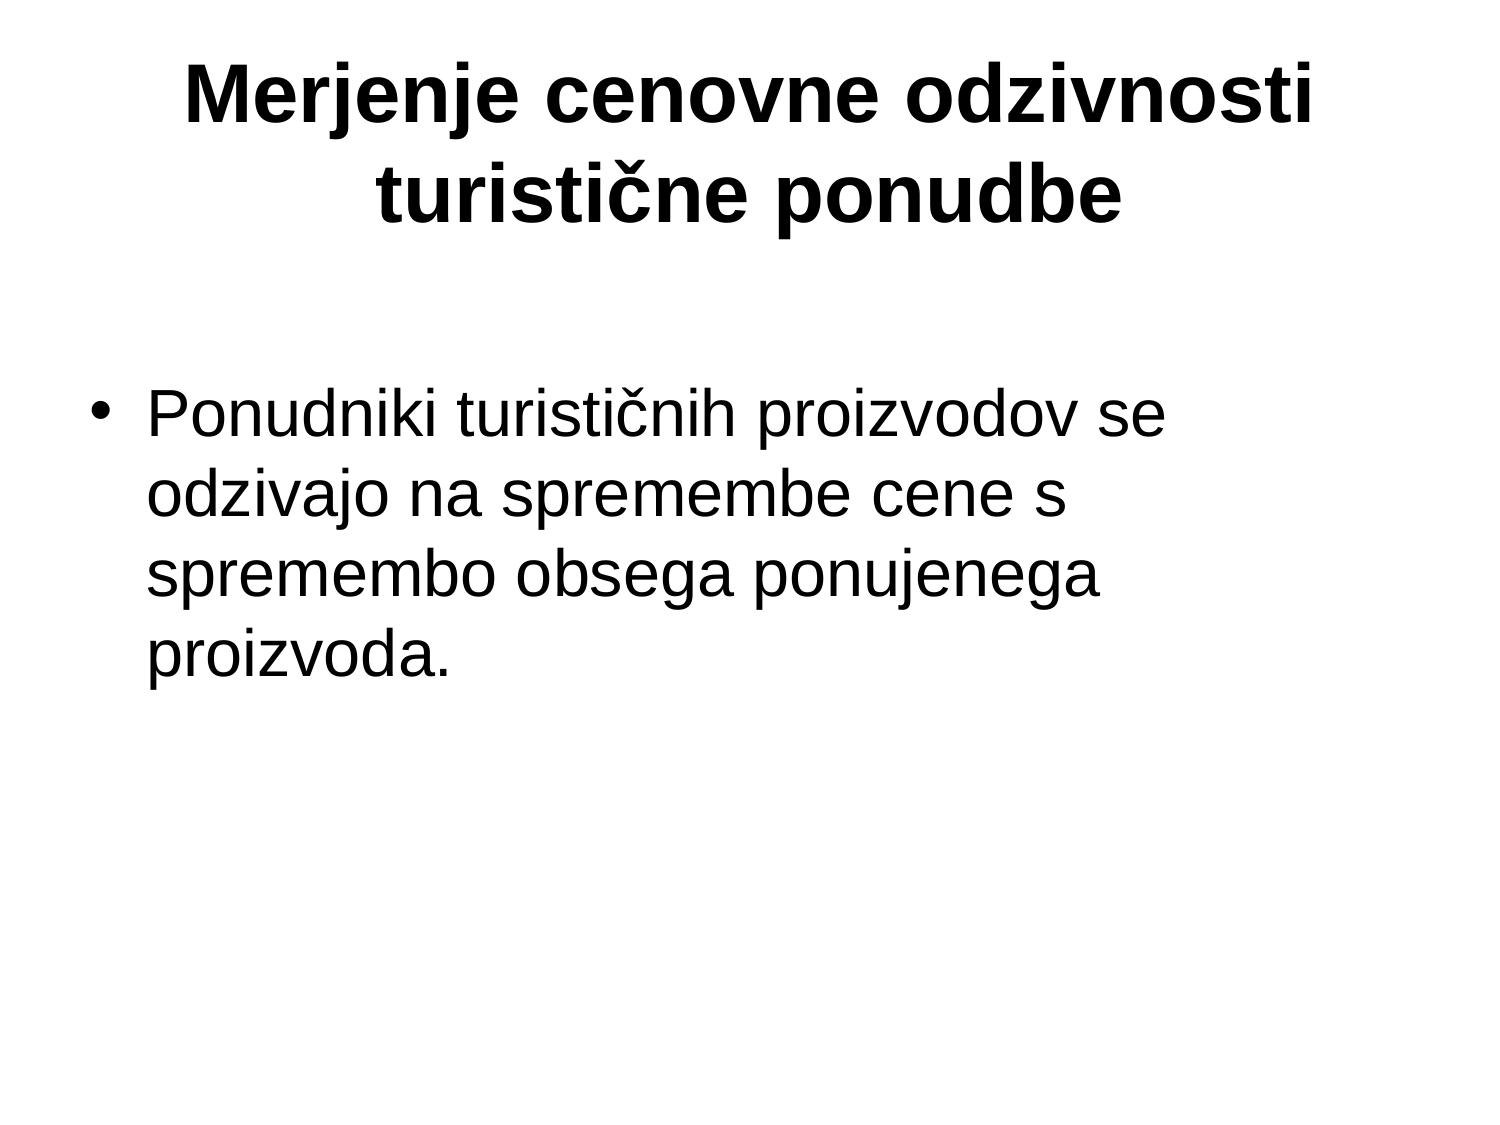

# Merjenje cenovne odzivnosti turistične ponudbe
Ponudniki turističnih proizvodov se odzivajo na spremembe cene s spremembo obsega ponujenega proizvoda.